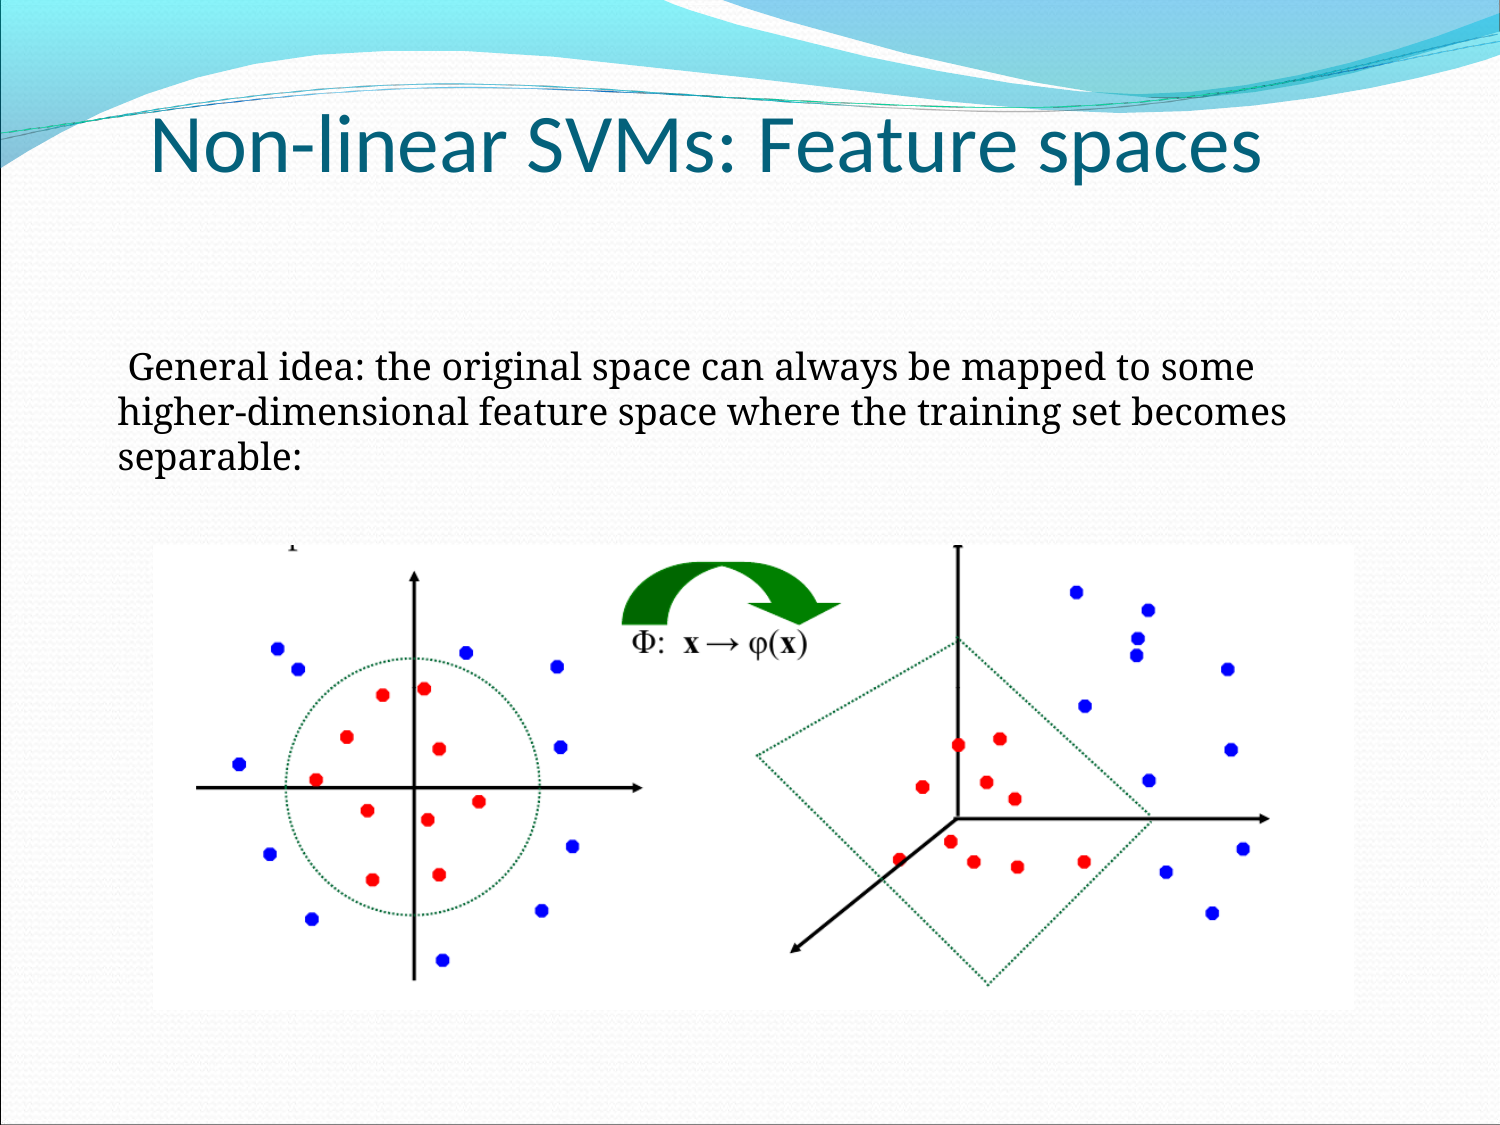

Non-linear SVMs: Feature spaces
 General idea: the original space can always be mapped to some
higher-dimensional feature space where the training set becomes
separable: